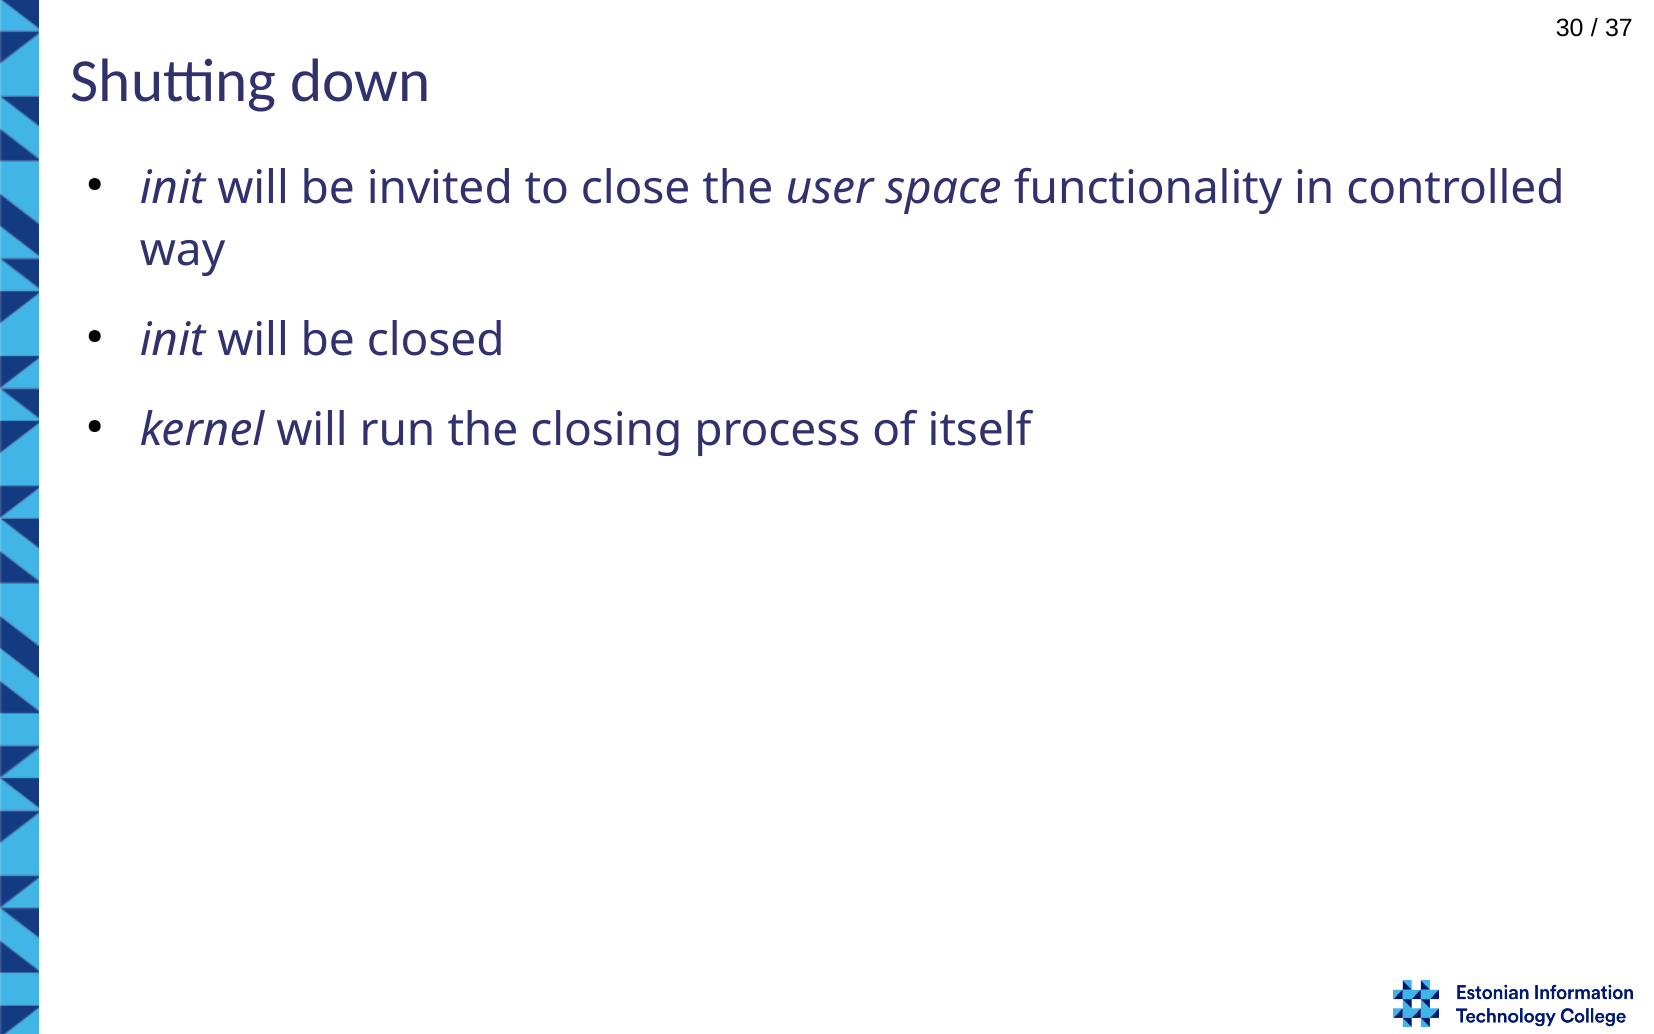

# Shutting down
init will be invited to close the user space functionality in controlled way
init will be closed
kernel will run the closing process of itself